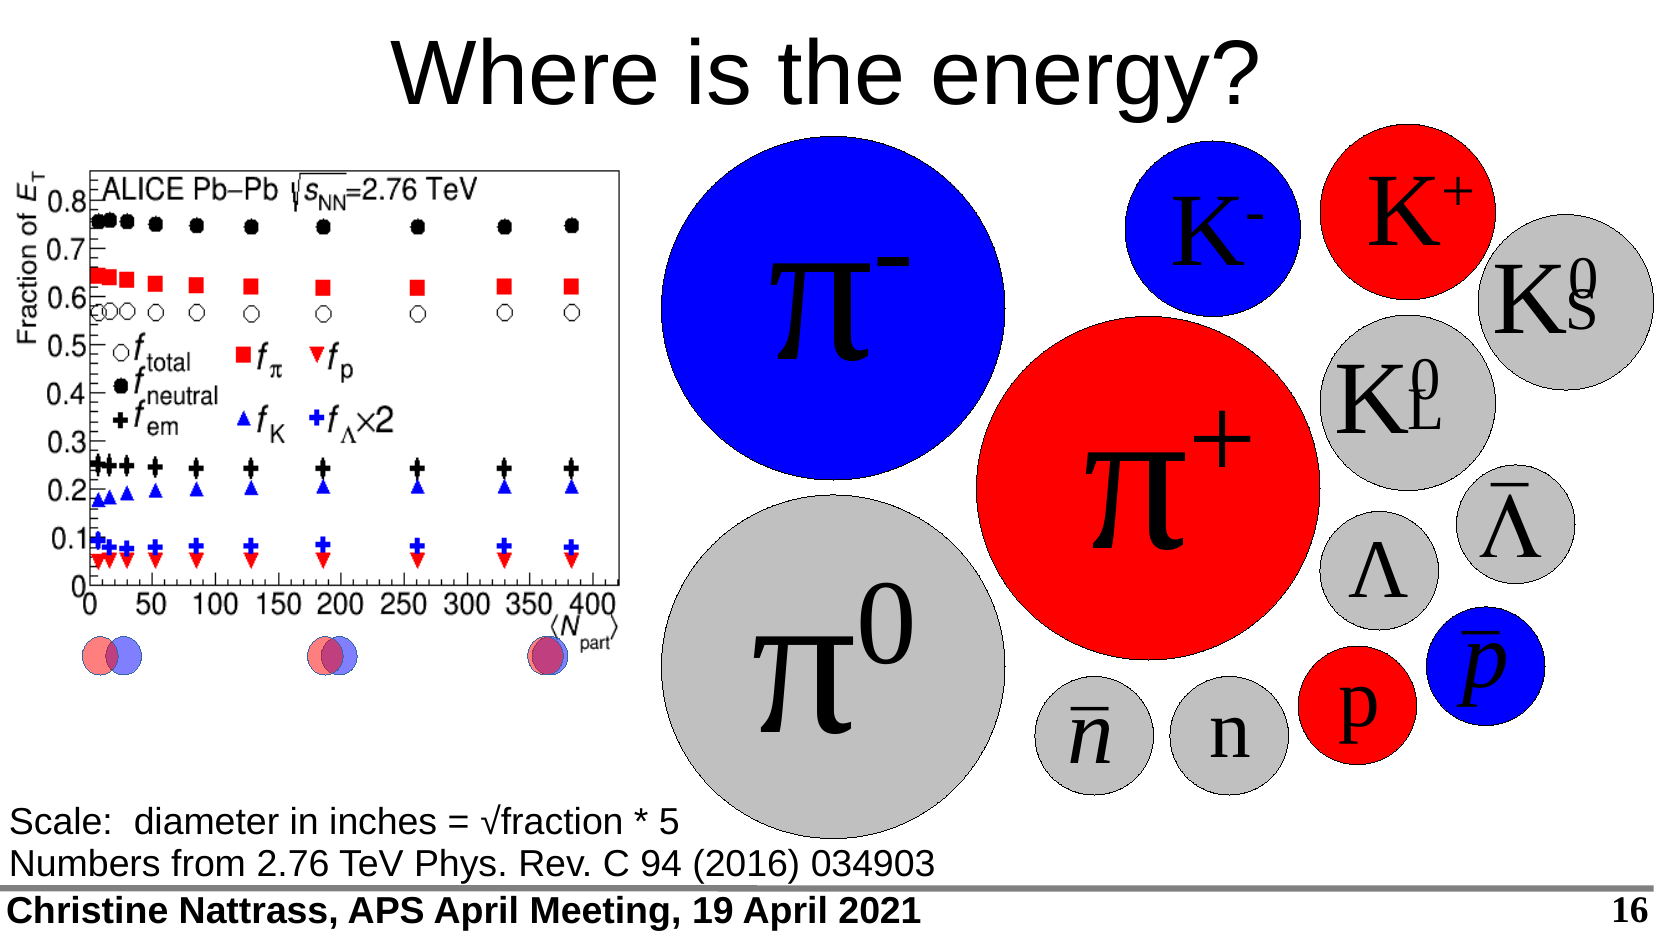

# Where is the energy?
K+
π-
K-
S
K0
L
K0
π+
π0
Λ
p
n
Scale: diameter in inches = √fraction * 5
Numbers from 2.76 TeV Phys. Rev. C 94 (2016) 034903
16